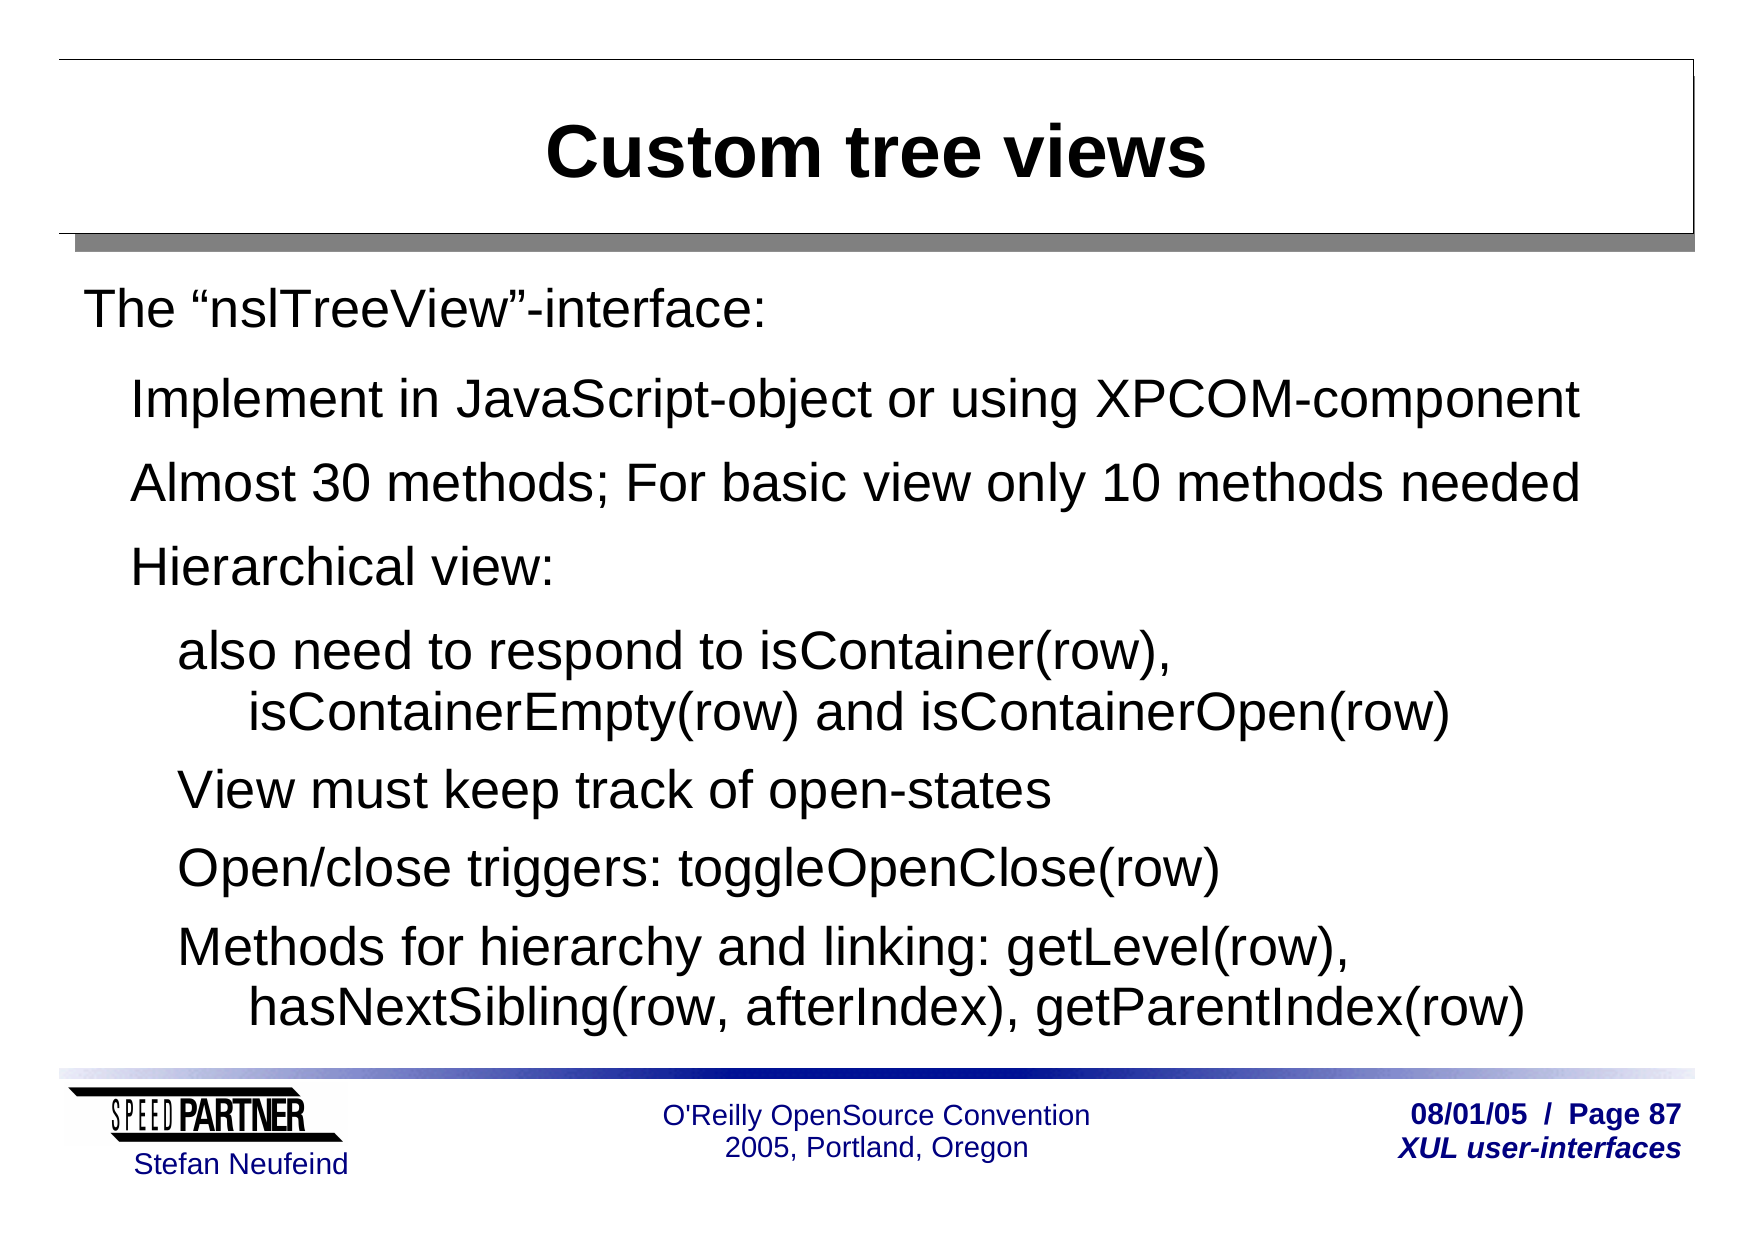

# Custom tree views
The “nslTreeView”-interface:
Implement in JavaScript-object or using XPCOM-component
Almost 30 methods; For basic view only 10 methods needed
Hierarchical view:
also need to respond to isContainer(row), isContainerEmpty(row) and isContainerOpen(row)
View must keep track of open-states
Open/close triggers: toggleOpenClose(row)
Methods for hierarchy and linking: getLevel(row), hasNextSibling(row, afterIndex), getParentIndex(row)